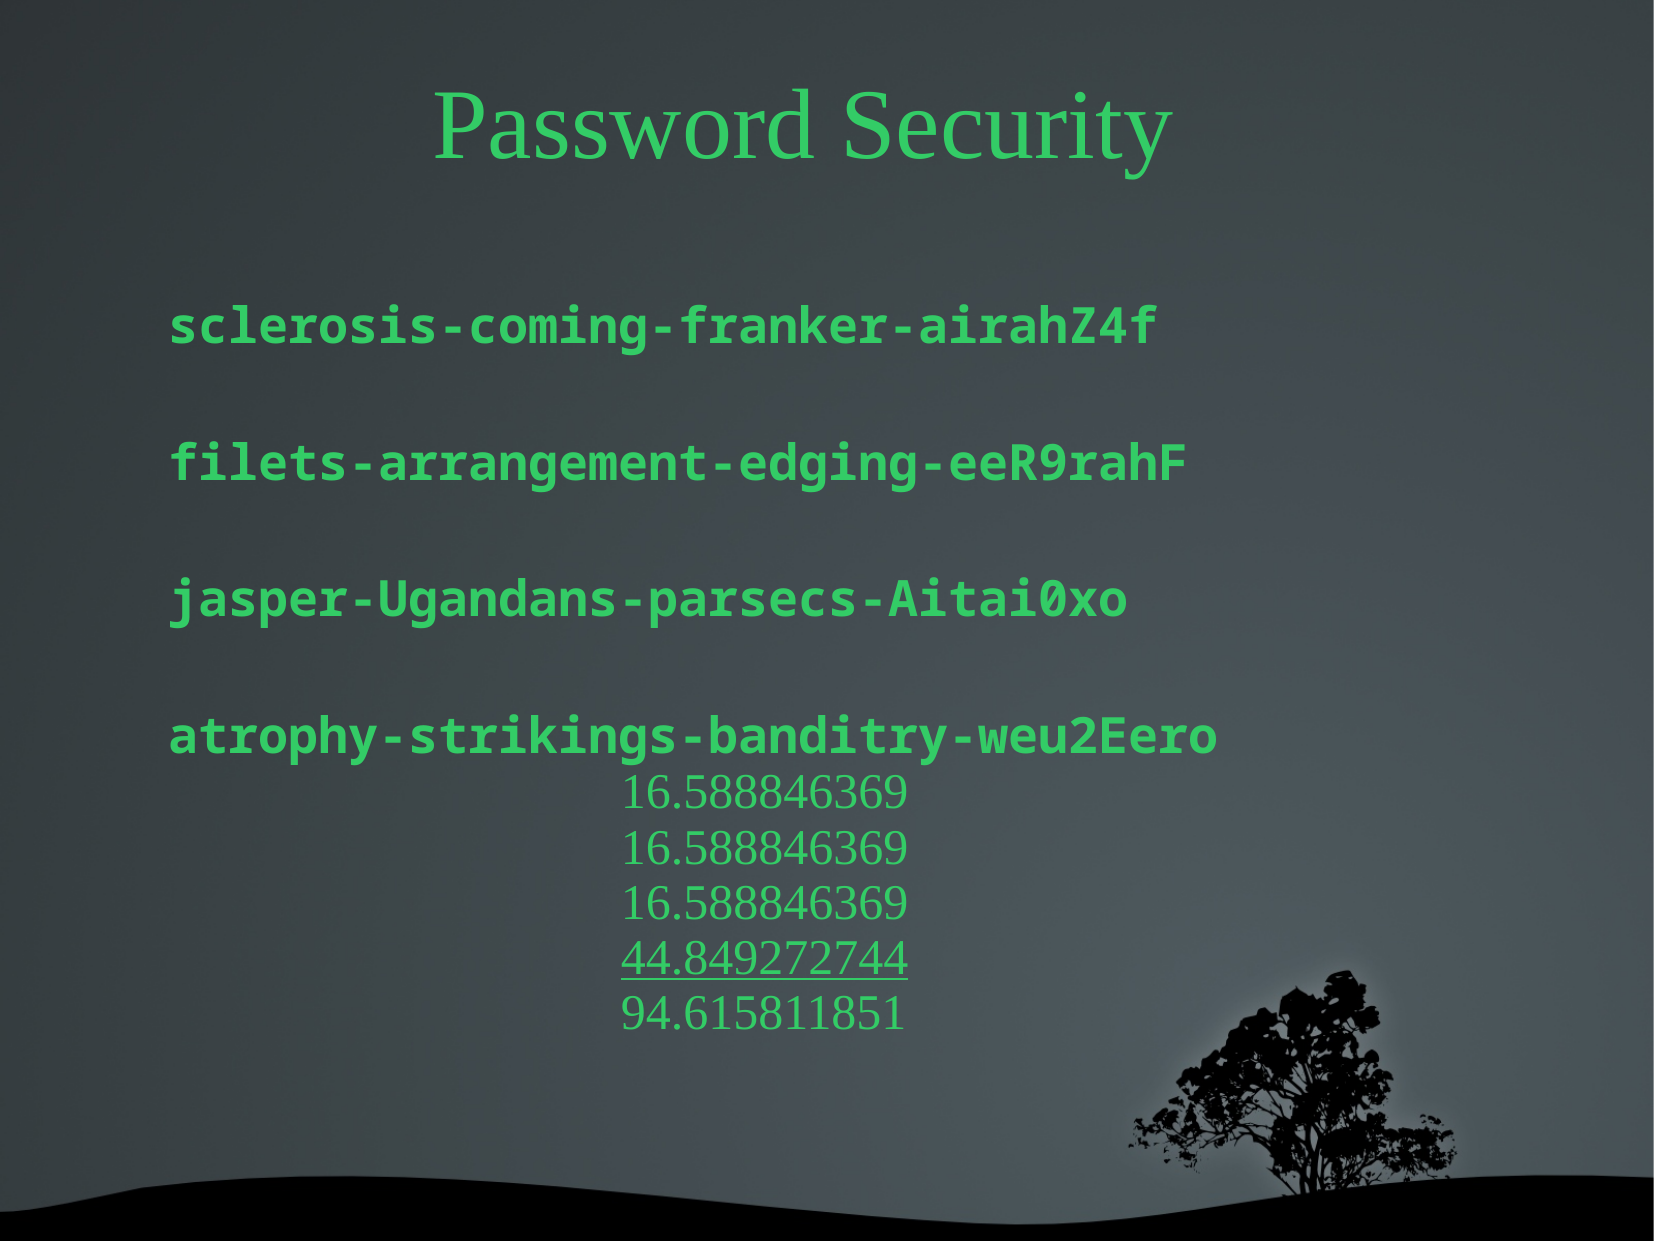

Password Security
sclerosis-coming-franker-airahZ4f
filets-arrangement-edging-eeR9rahF
jasper-Ugandans-parsecs-Aitai0xo
atrophy-strikings-banditry-weu2Eero
16.588846369
16.588846369
16.588846369
44.849272744
94.615811851